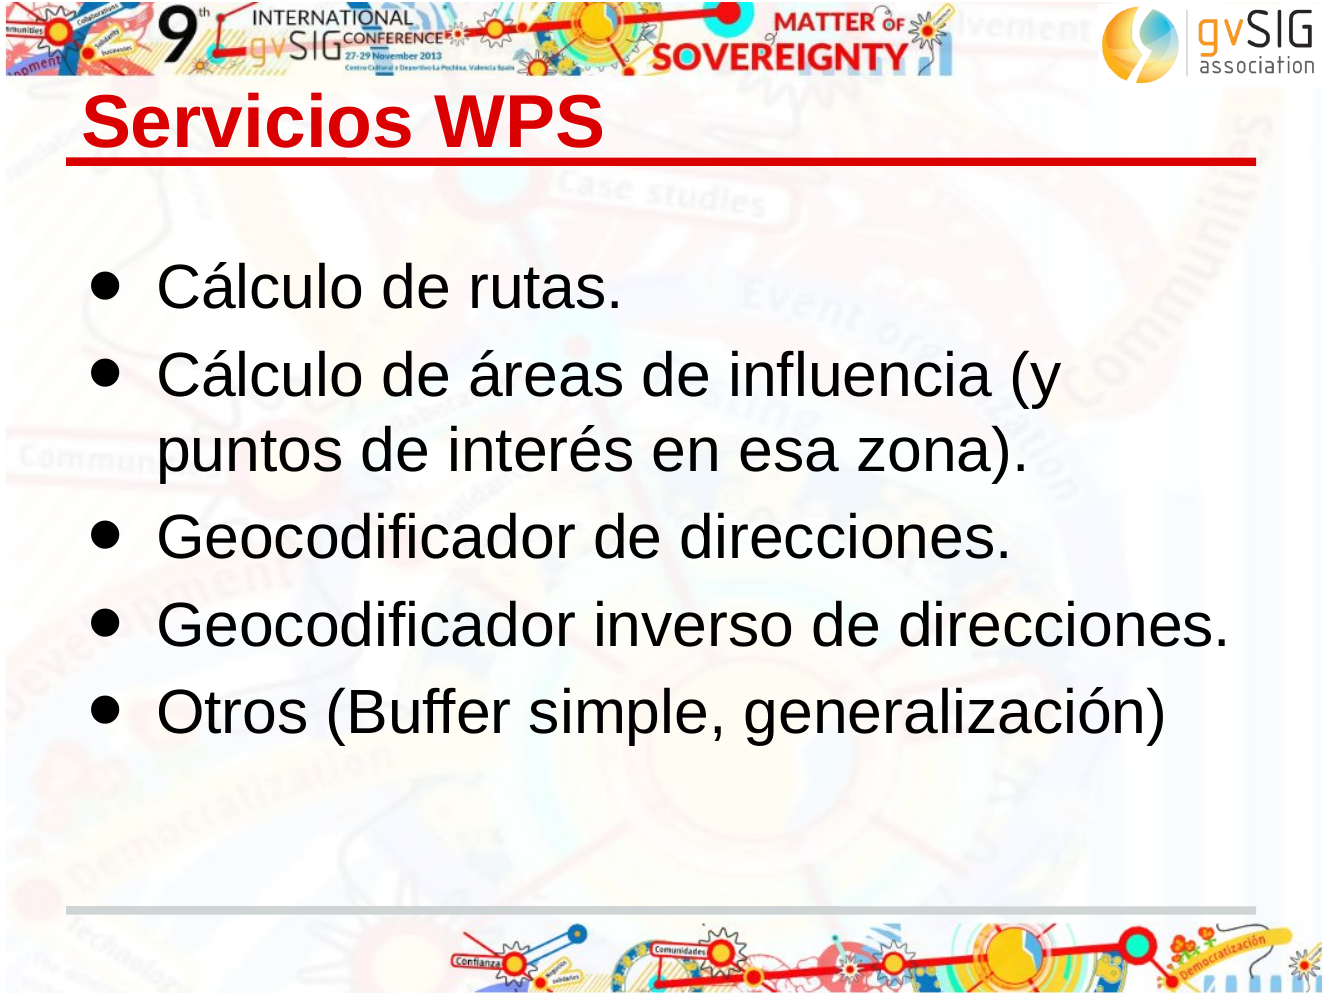

# Servicios WPS
Cálculo de rutas.
Cálculo de áreas de influencia (y puntos de interés en esa zona).
Geocodificador de direcciones.
Geocodificador inverso de direcciones.
Otros (Buffer simple, generalización)